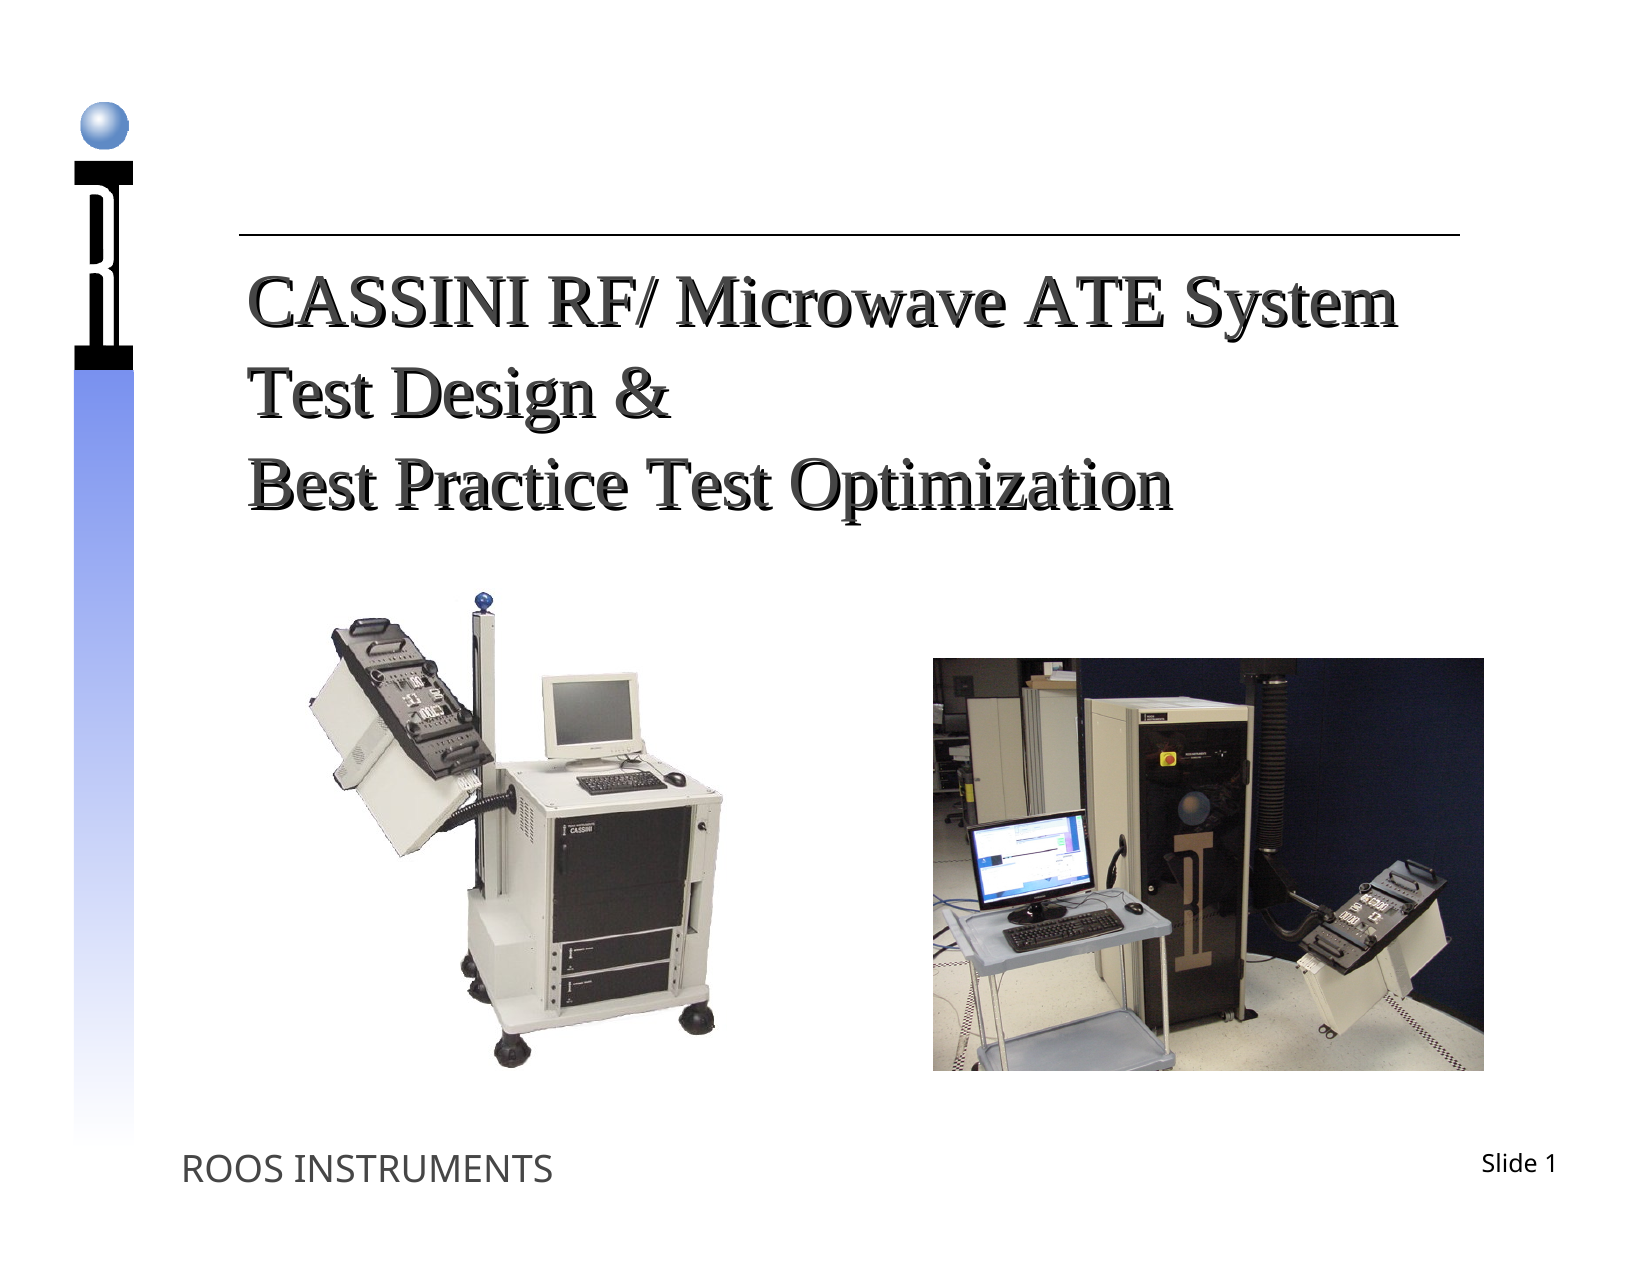

CASSINI RF/ Microwave ATE System
Test Design &
Best Practice Test Optimization
1